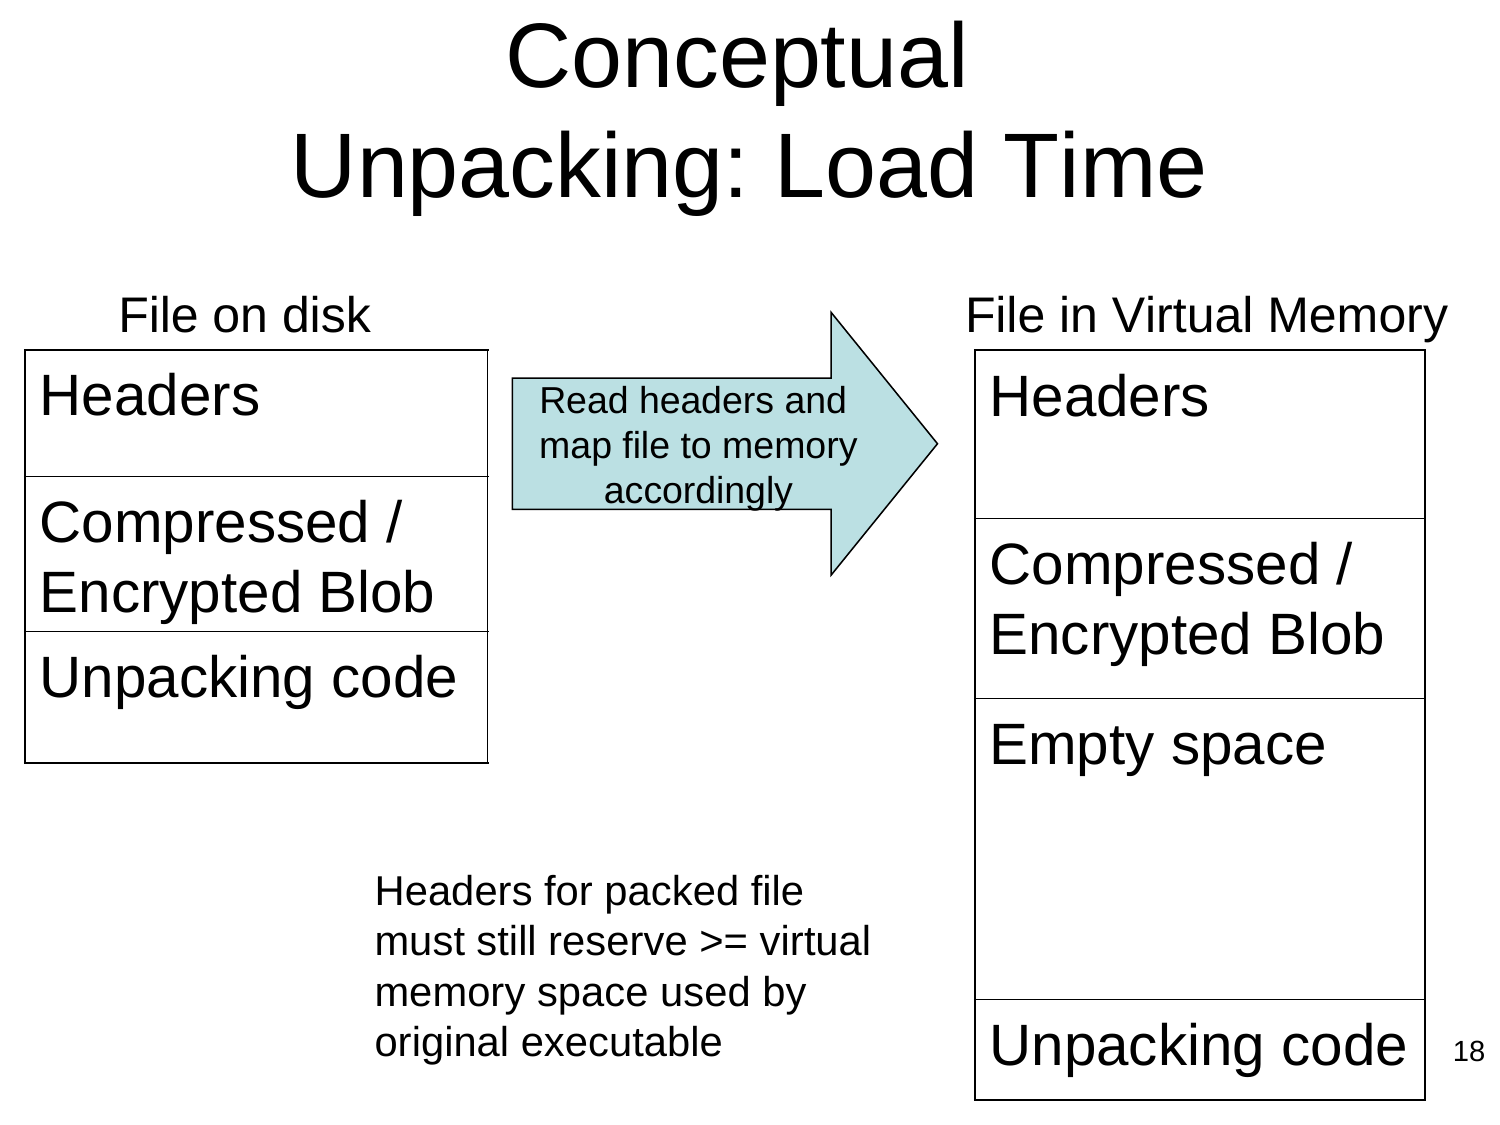

# Conceptual Unpacking: Load Time
File on disk
File in Virtual Memory
Read headers and
map file to memory
accordingly
| Headers |
| --- |
| Compressed / Encrypted Blob |
| Unpacking code |
| Headers |
| --- |
| Compressed / Encrypted Blob |
| Empty space |
| Unpacking code |
Headers for packed file must still reserve >= virtual memory space used by original executable